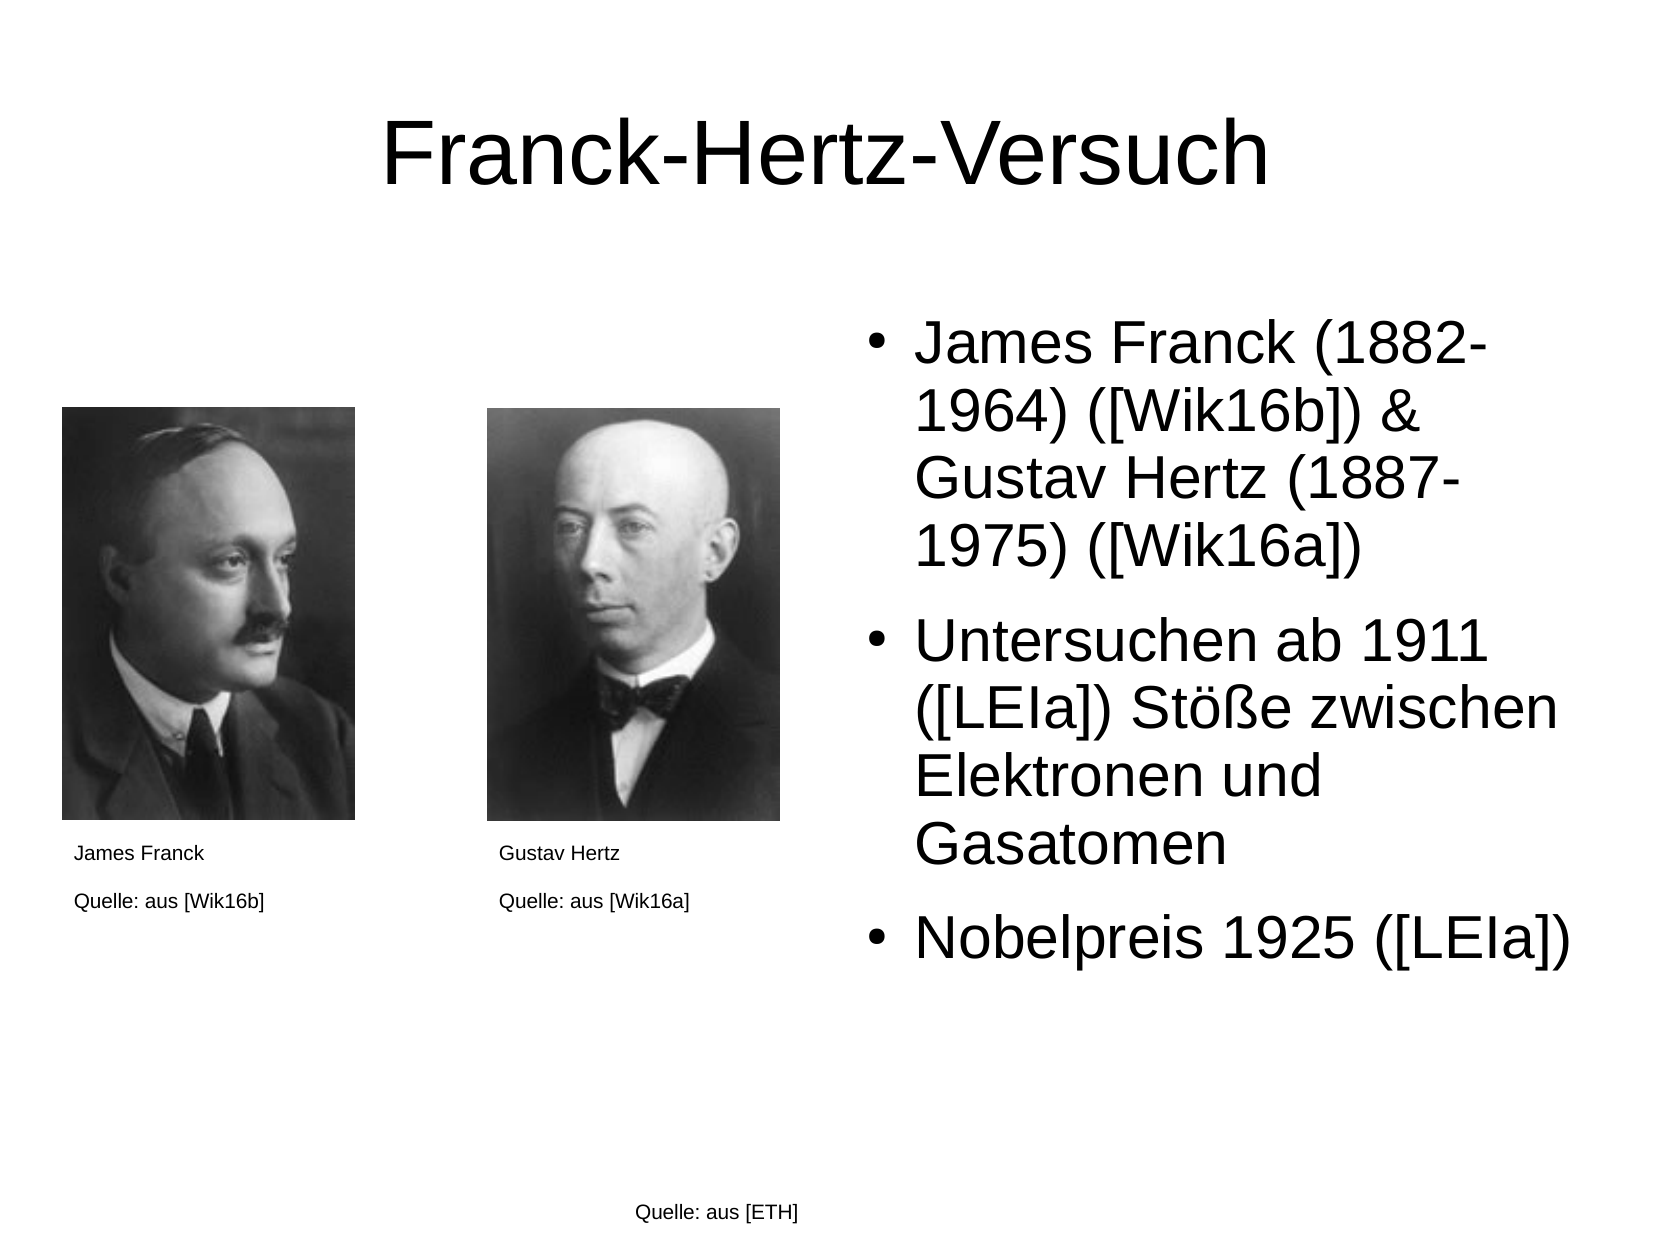

# Franck-Hertz-Versuch
James Franck (1882-1964) ([Wik16b]) & Gustav Hertz (1887-1975) ([Wik16a])
Untersuchen ab 1911 ([LEIa]) Stöße zwischen Elektronen und Gasatomen
Nobelpreis 1925 ([LEIa])
James Franck
Quelle: aus [Wik16b]
Gustav Hertz
Quelle: aus [Wik16a]
Quelle: aus [ETH]